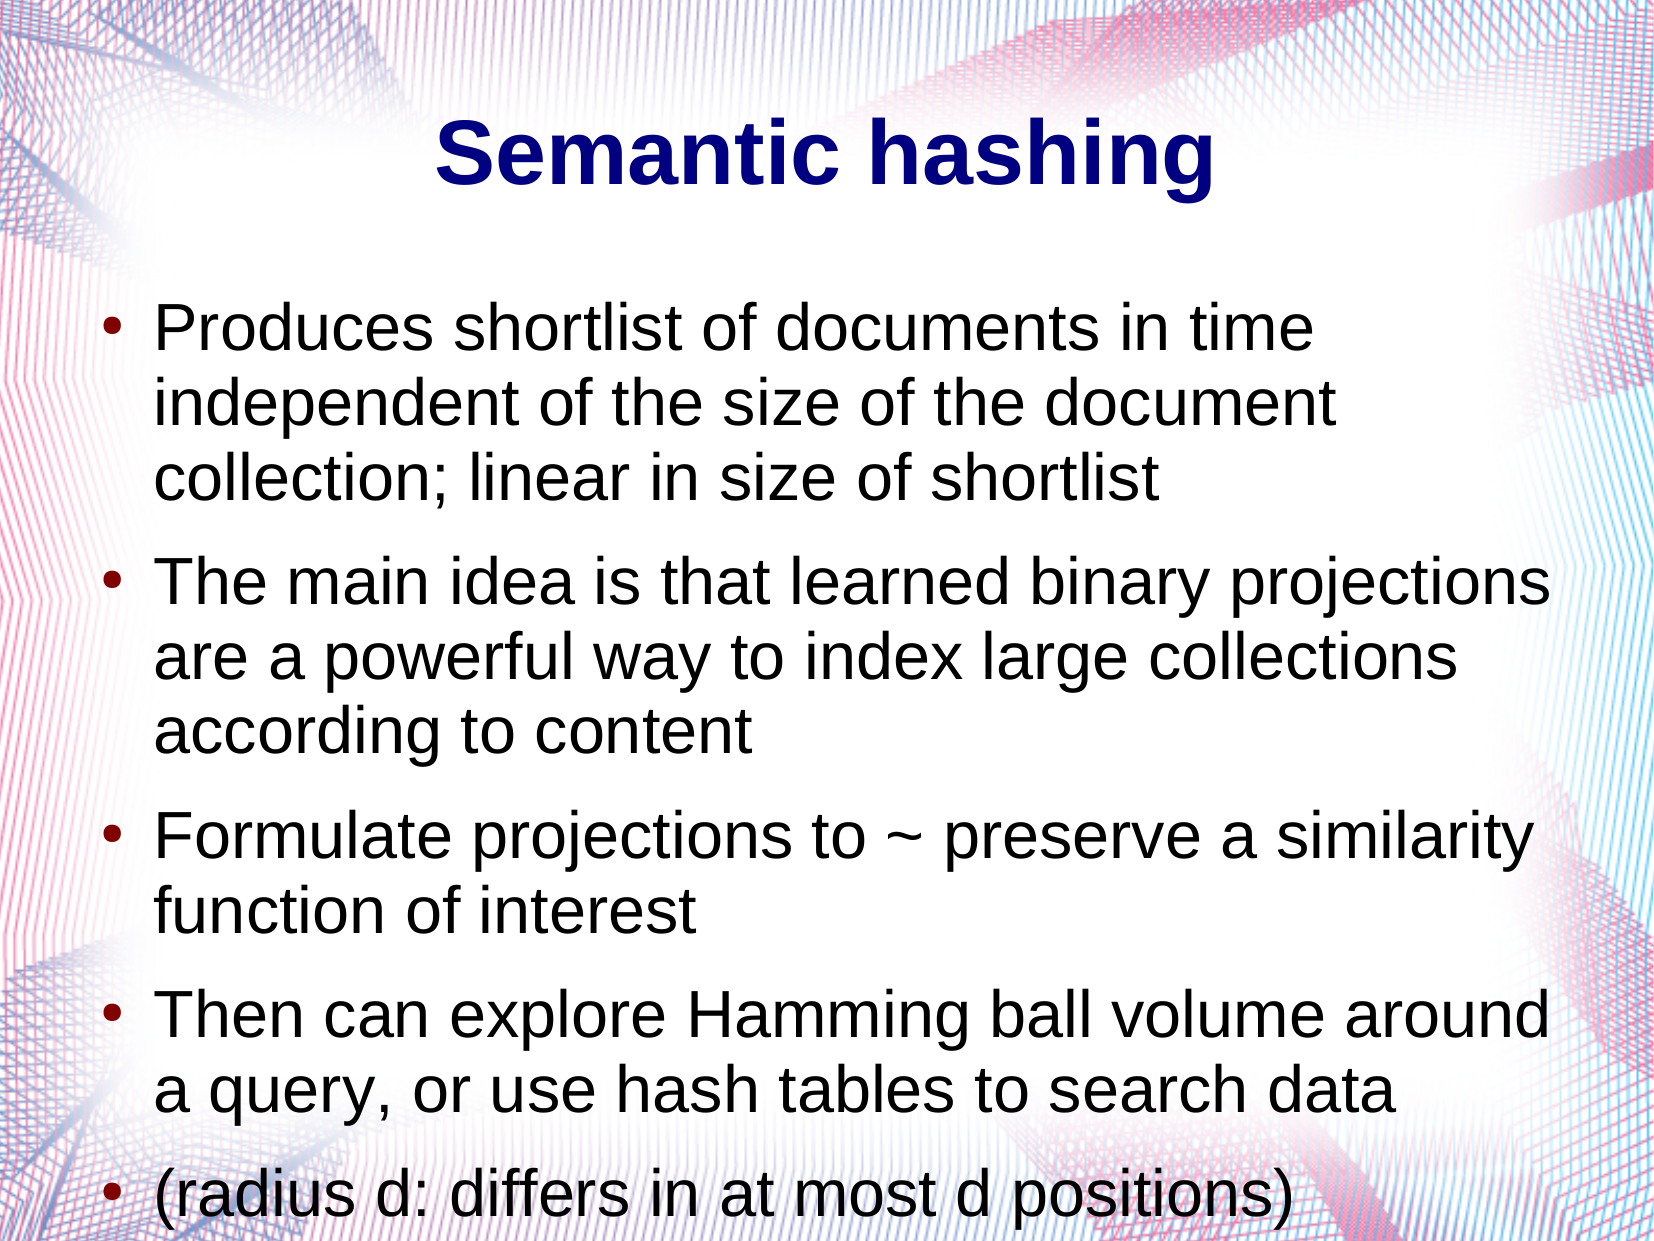

# Semantic hashing
Produces shortlist of documents in time independent of the size of the document collection; linear in size of shortlist
The main idea is that learned binary projections are a powerful way to index large collections according to content
Formulate projections to ~ preserve a similarity function of interest
Then can explore Hamming ball volume around a query, or use hash tables to search data
(radius d: differs in at most d positions)